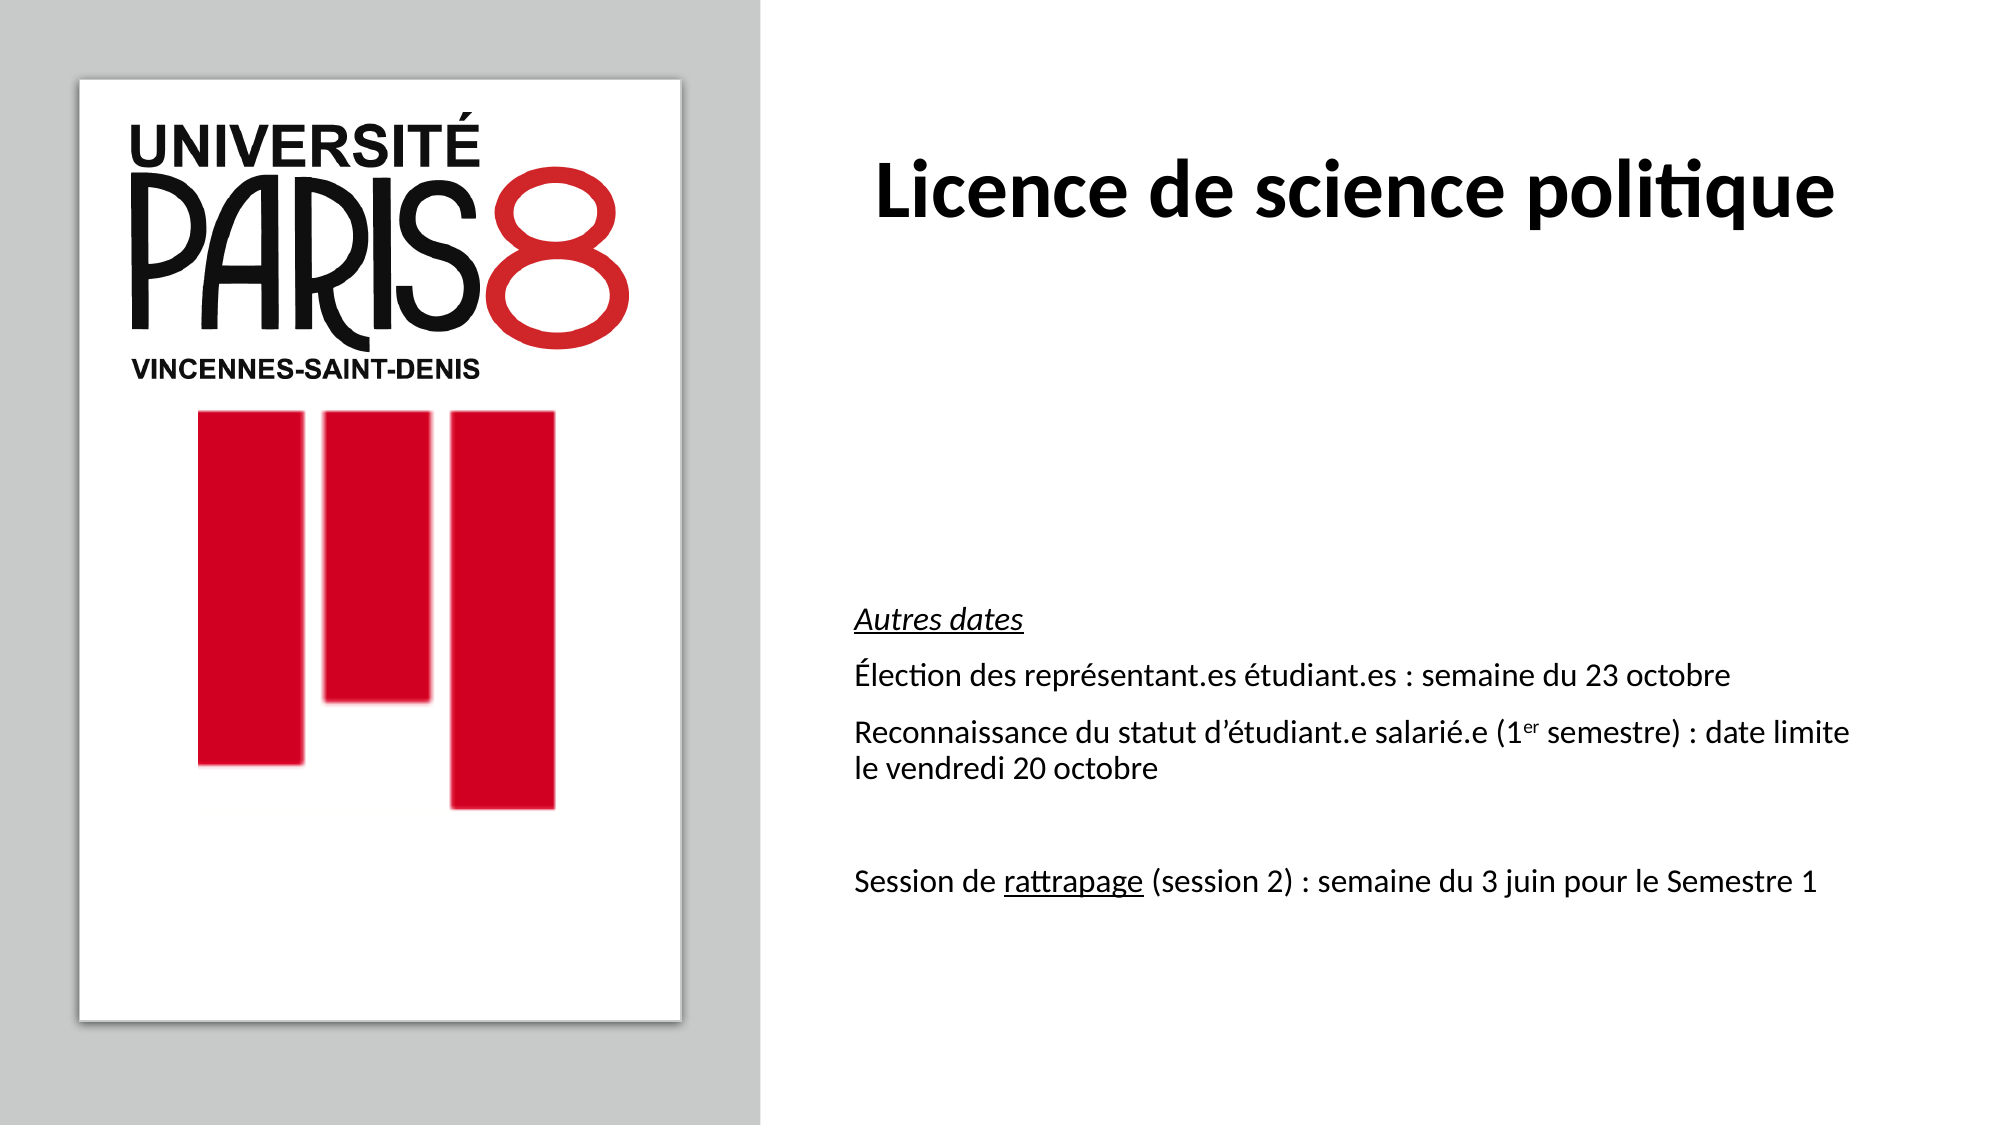

# Licence de science politique
Autres dates
Élection des représentant.es étudiant.es : semaine du 23 octobre
Reconnaissance du statut d’étudiant.e salarié.e (1er semestre) : date limite le vendredi 20 octobre
Session de rattrapage (session 2) : semaine du 3 juin pour le Semestre 1